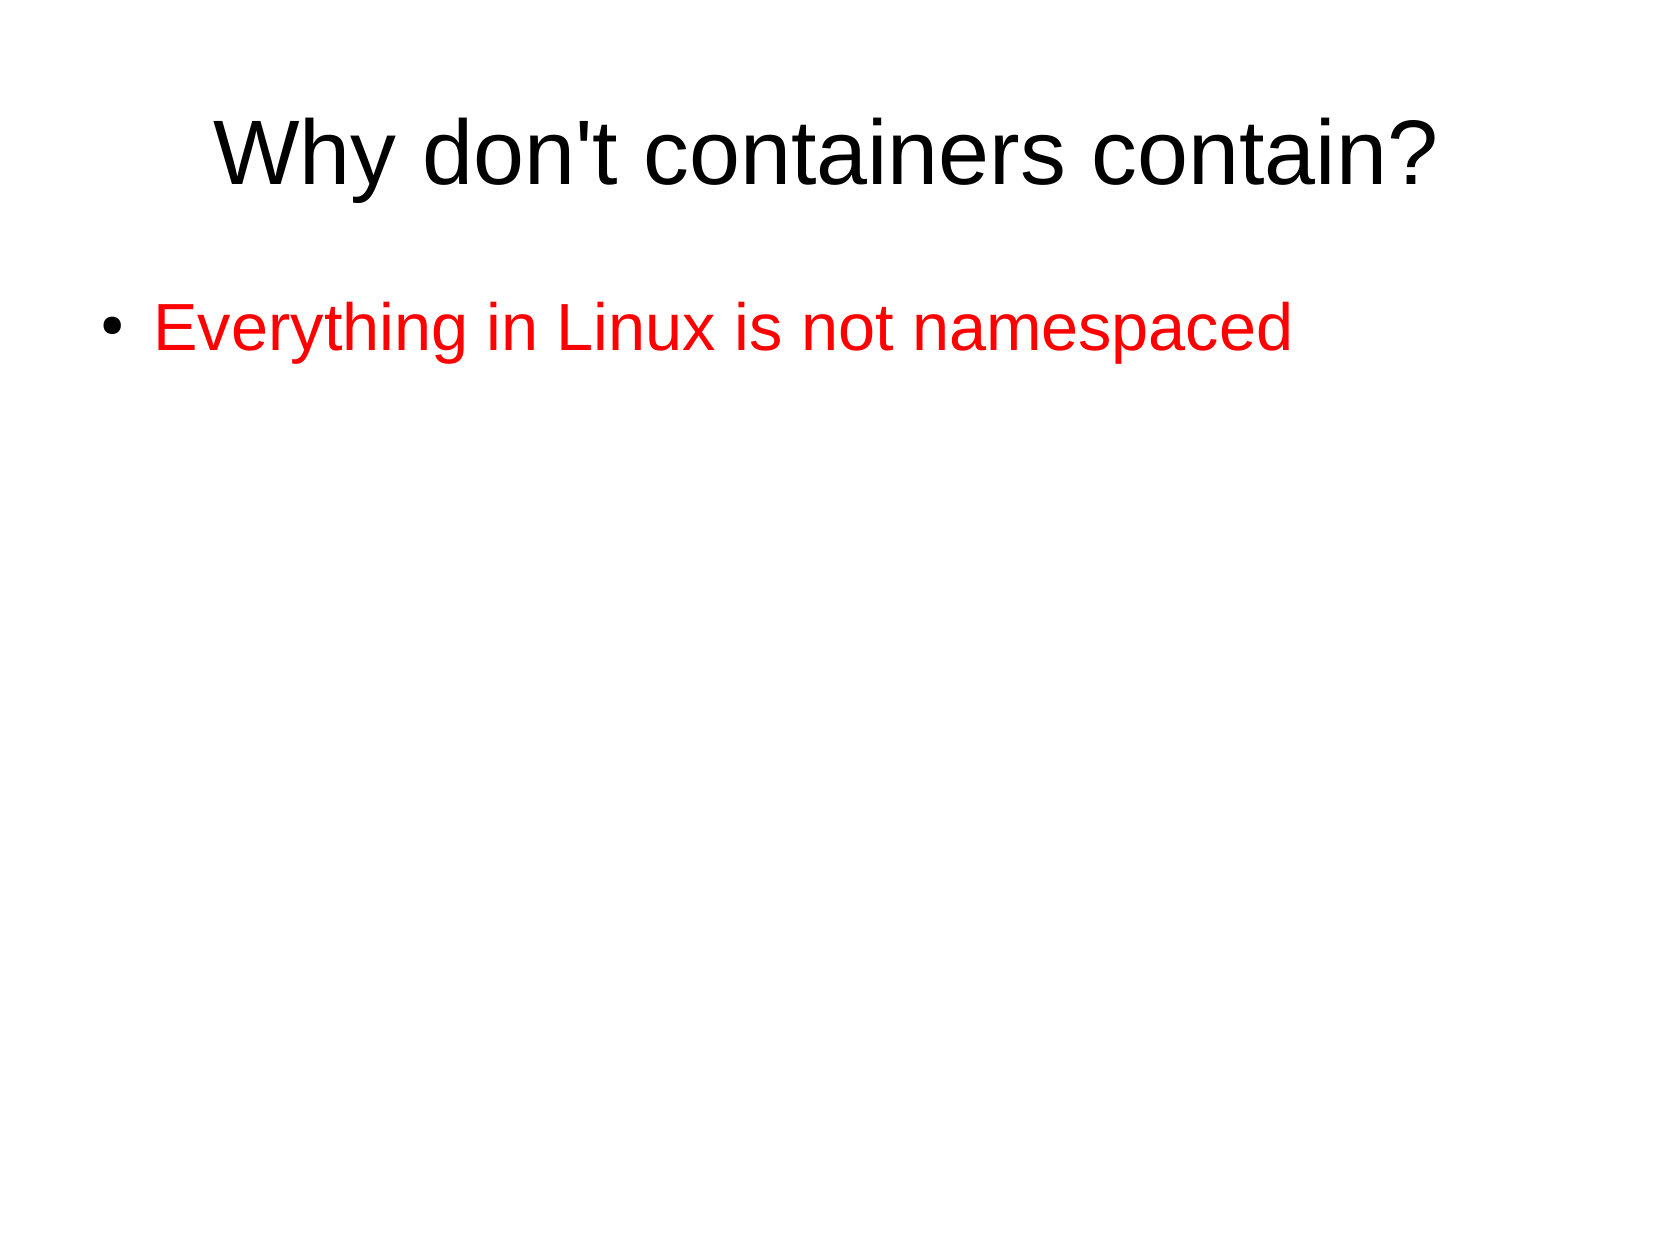

# Why don't containers contain?
Everything in Linux is not namespaced